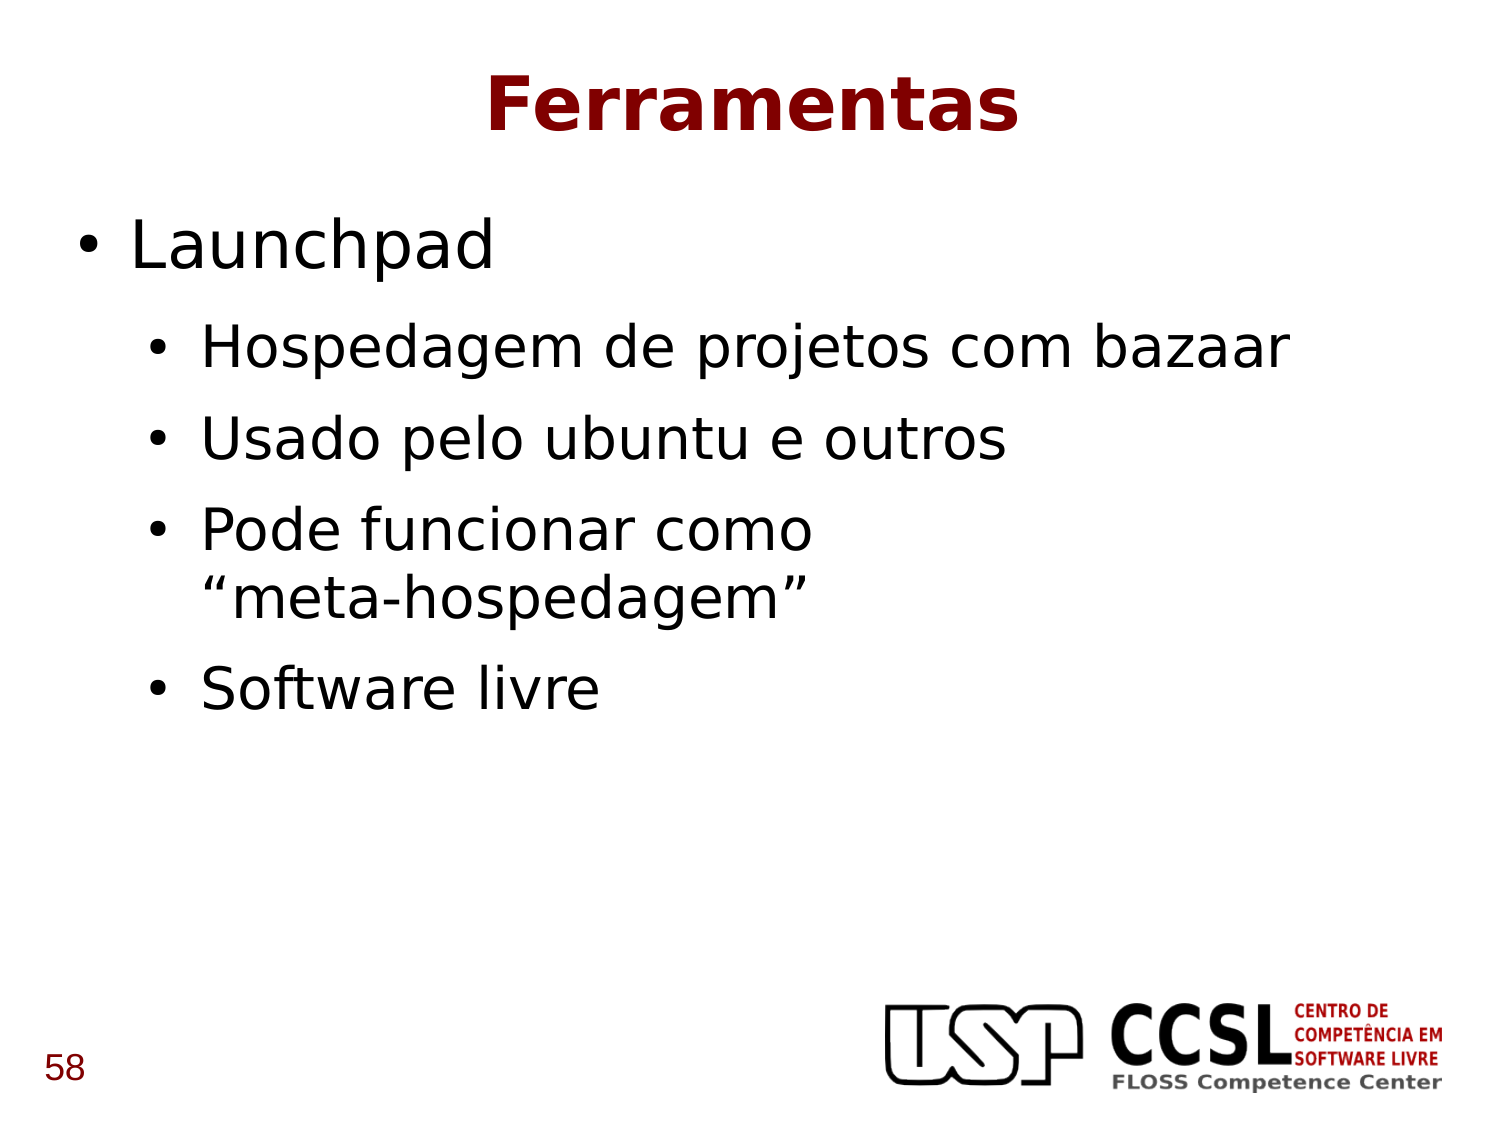

# Ferramentas
Launchpad
Hospedagem de projetos com bazaar
Usado pelo ubuntu e outros
Pode funcionar como
“meta-hospedagem”
Software livre